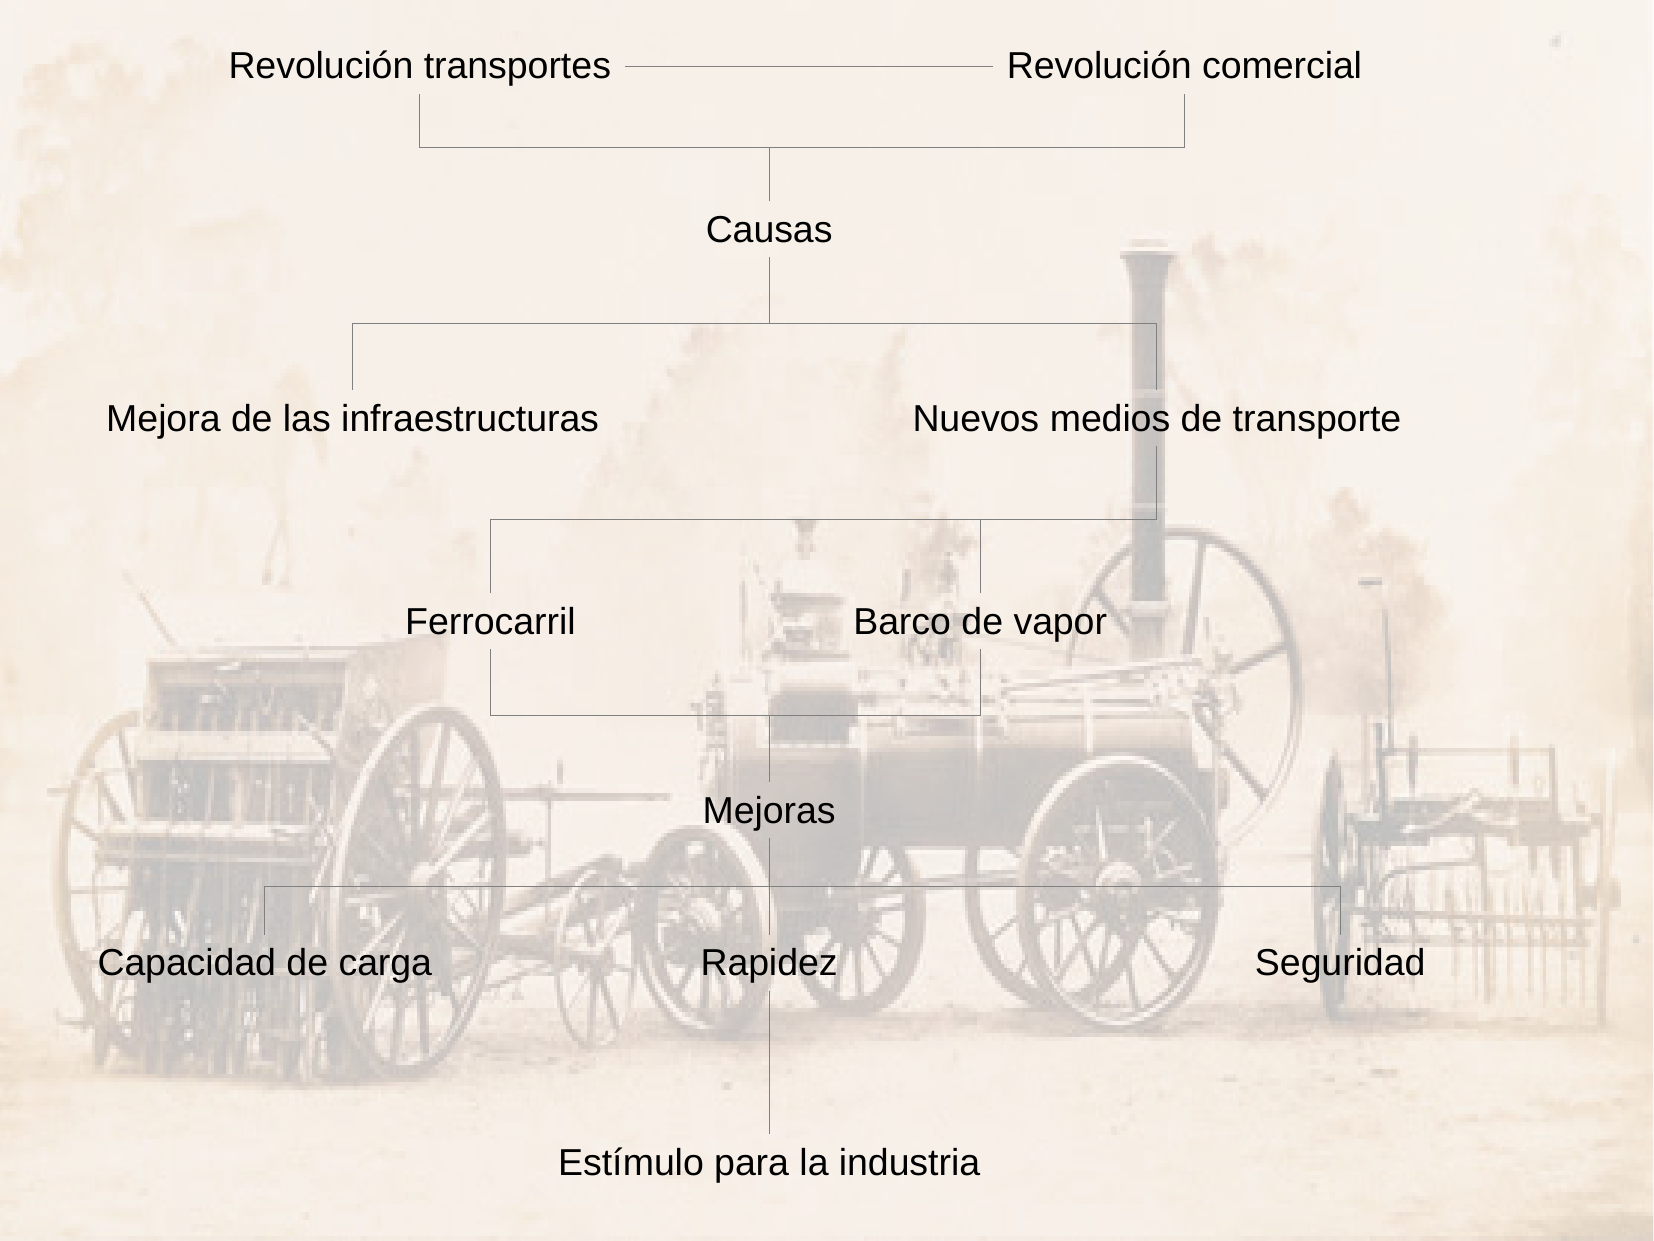

Revolución transportes
Revolución comercial
Causas
Mejora de las infraestructuras
Nuevos medios de transporte
Ferrocarril
Barco de vapor
Mejoras
Capacidad de carga
Rapidez
Seguridad
Estímulo para la industria